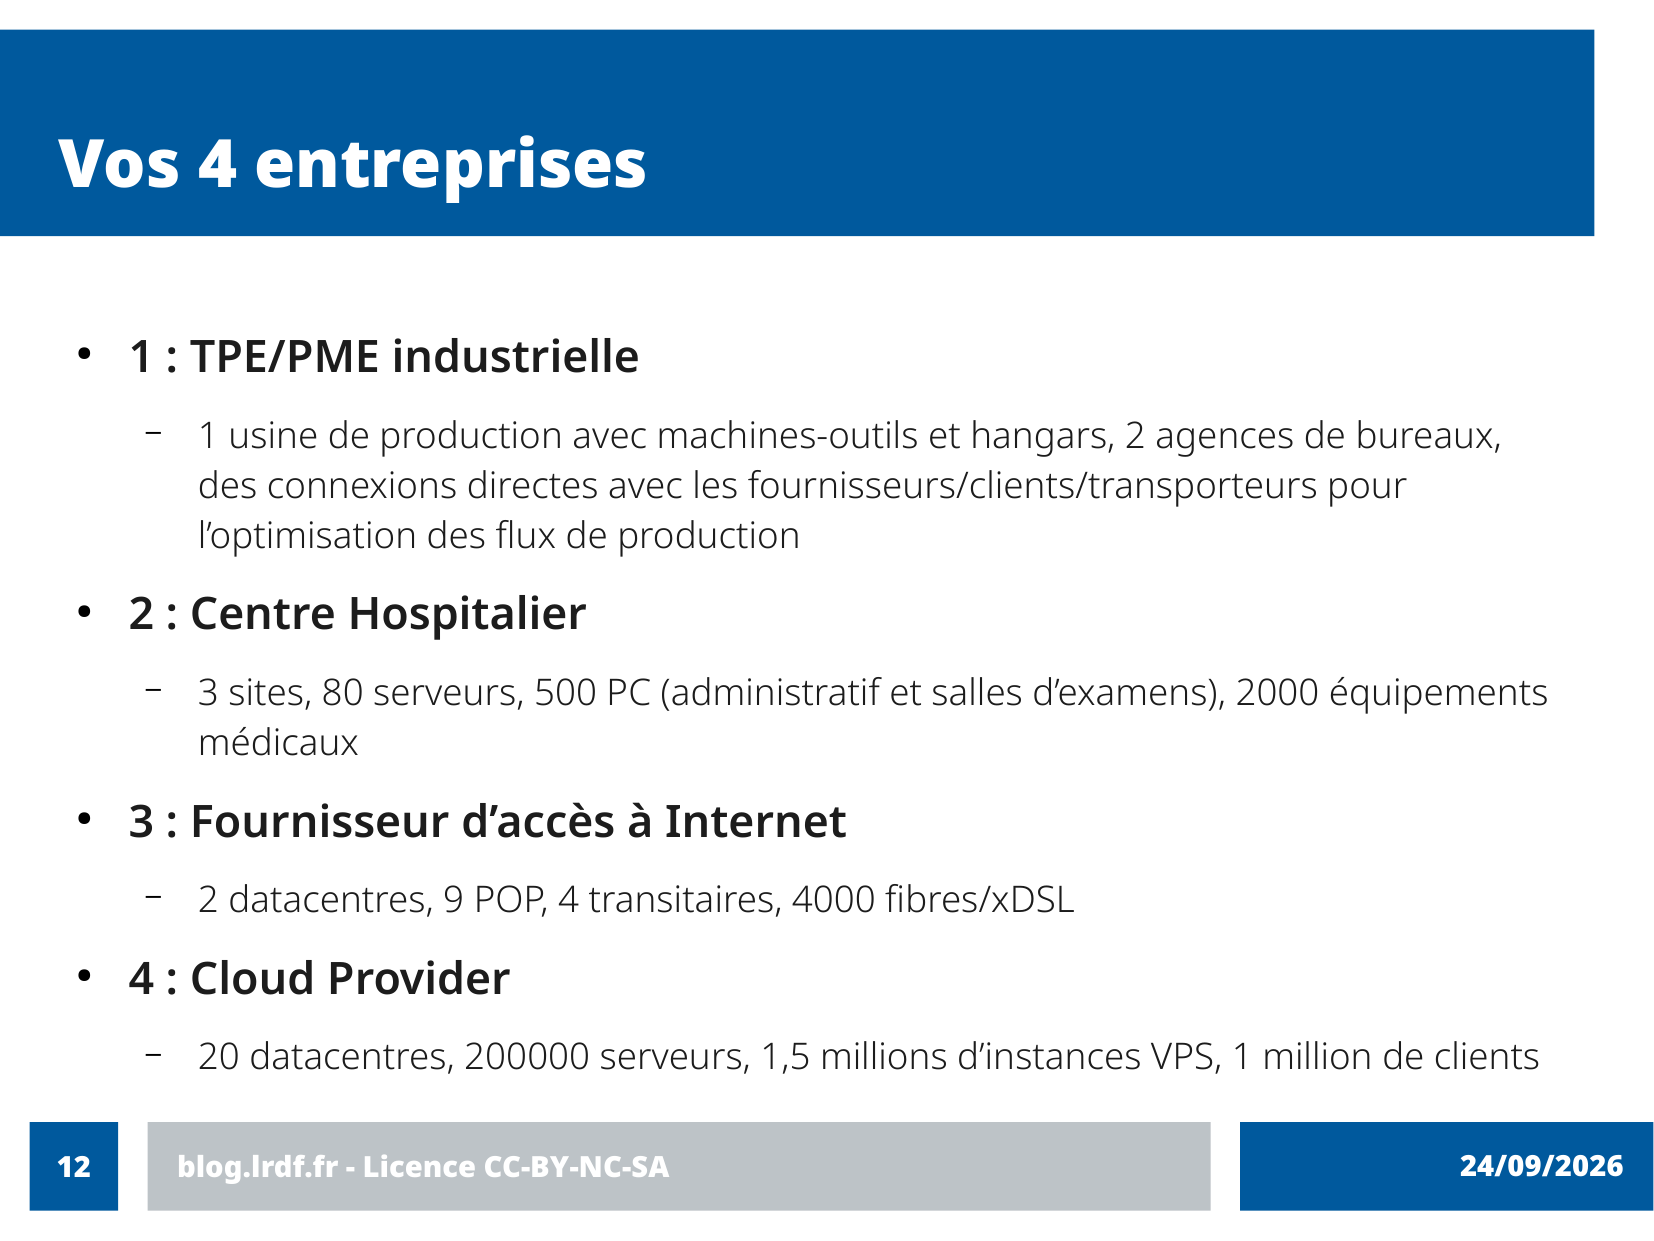

# Vos 4 entreprises
1 : TPE/PME industrielle
1 usine de production avec machines-outils et hangars, 2 agences de bureaux, des connexions directes avec les fournisseurs/clients/transporteurs pour l’optimisation des flux de production
2 : Centre Hospitalier
3 sites, 80 serveurs, 500 PC (administratif et salles d’examens), 2000 équipements médicaux
3 : Fournisseur d’accès à Internet
2 datacentres, 9 POP, 4 transitaires, 4000 fibres/xDSL
4 : Cloud Provider
20 datacentres, 200000 serveurs, 1,5 millions d’instances VPS, 1 million de clients
12
blog.lrdf.fr - Licence CC-BY-NC-SA